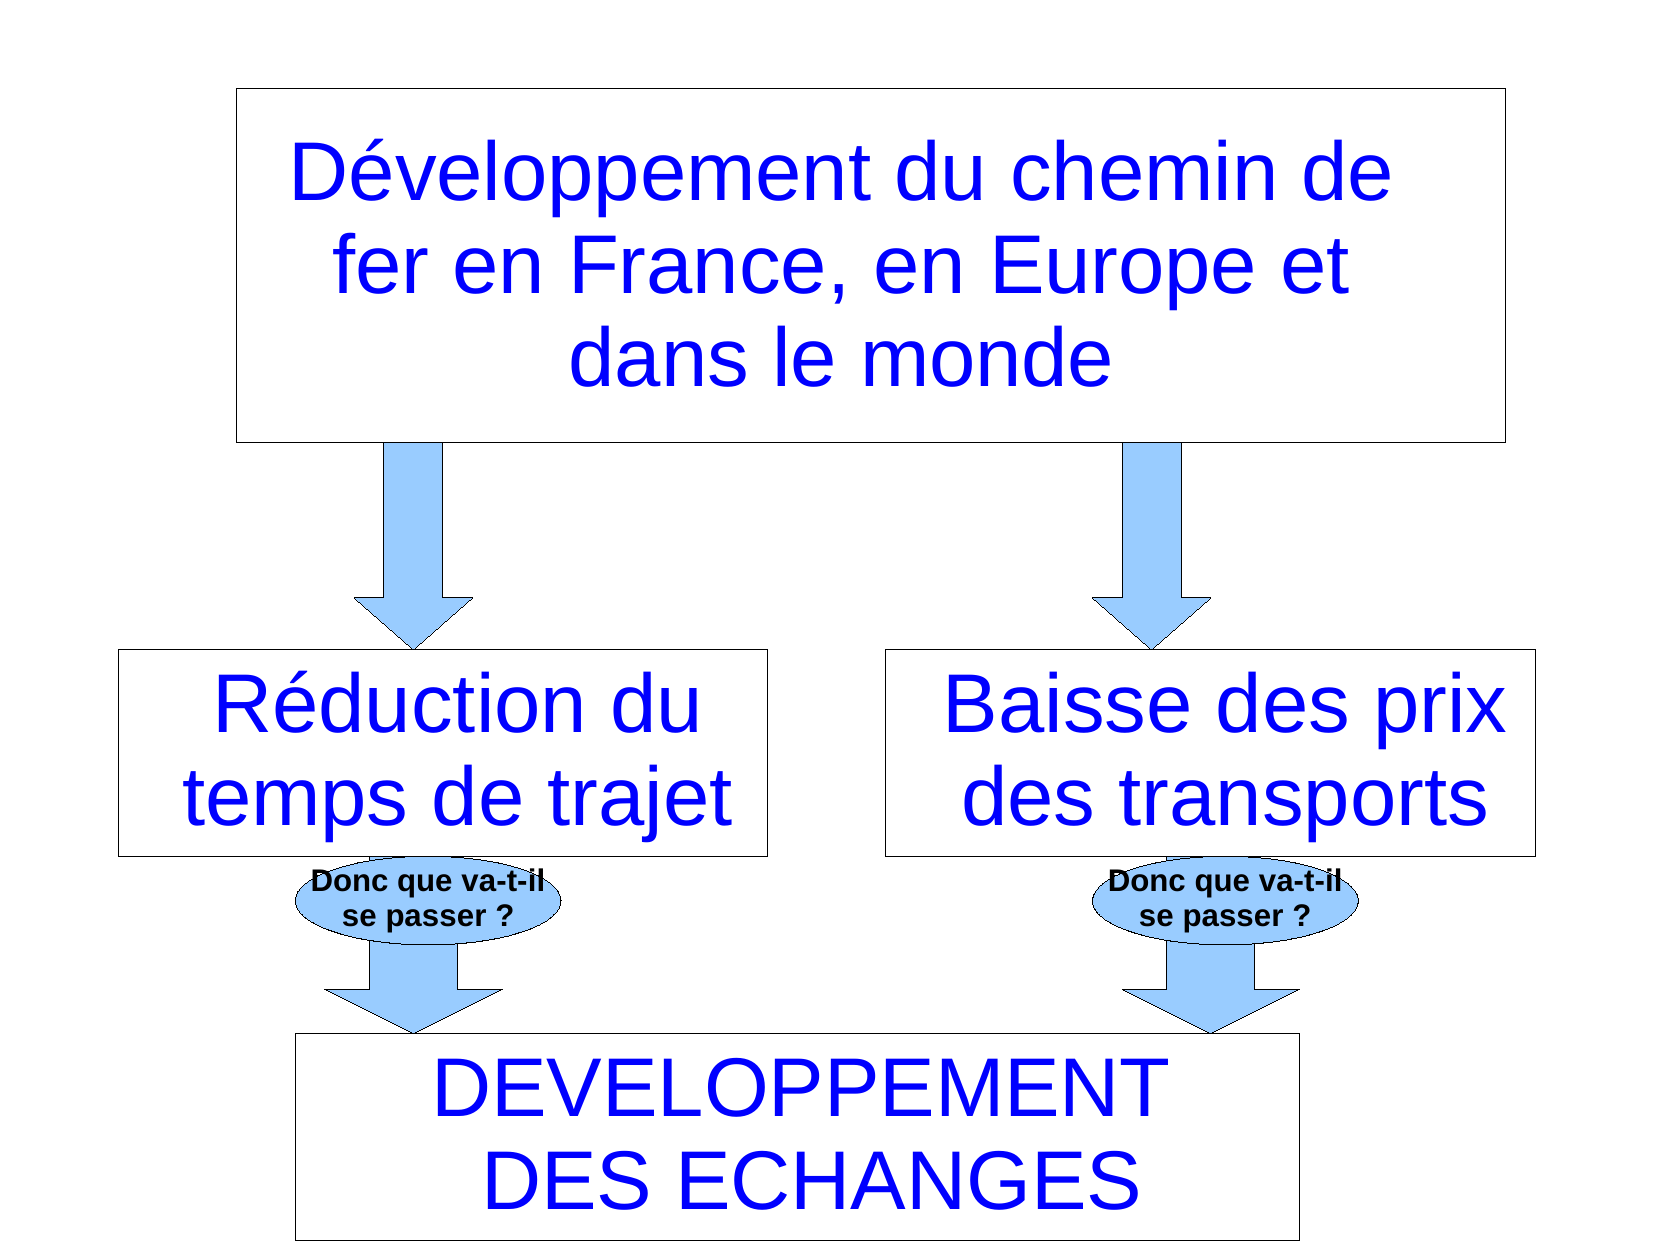

Développement du chemin de fer en France, en Europe et dans le monde
Réduction du temps de trajet
Baisse des prix des transports
Donc que va-t-il se passer ?
Donc que va-t-il se passer ?
DEVELOPPEMENT
DES ECHANGES